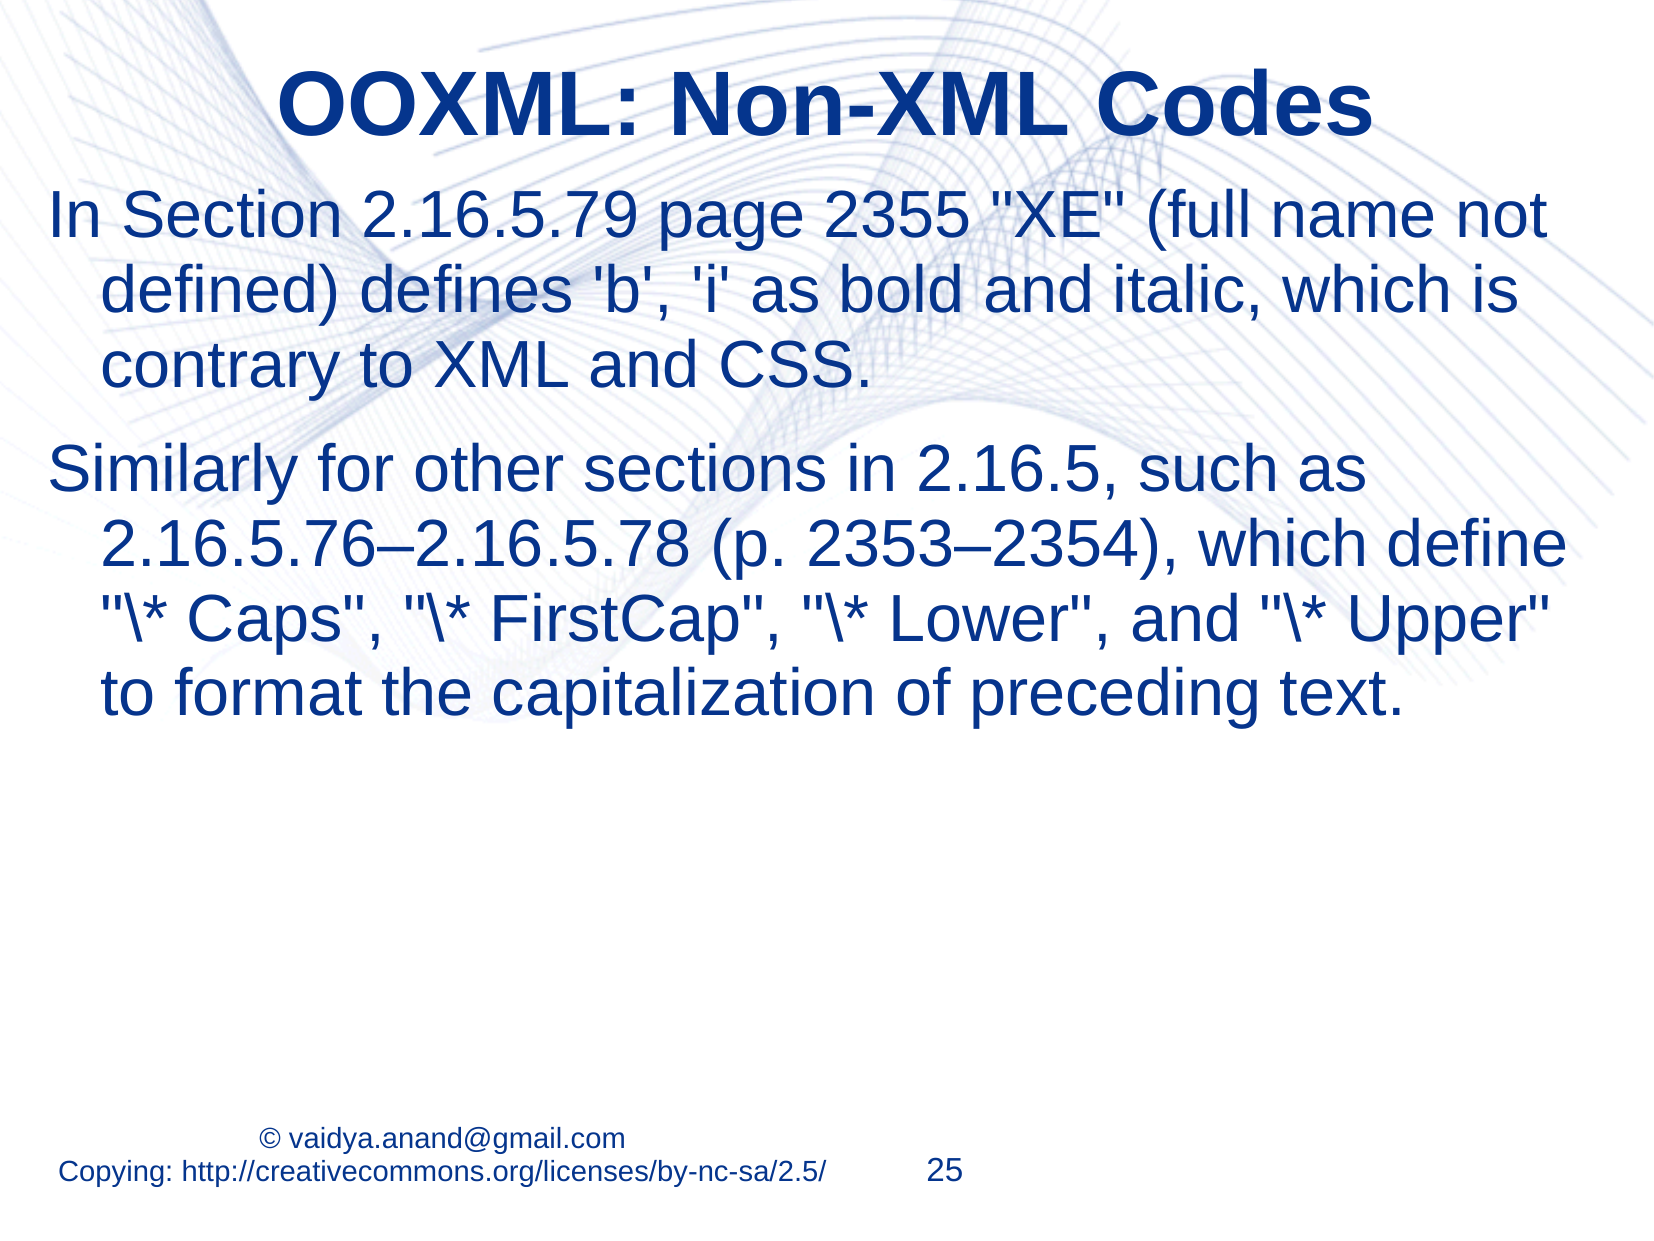

# OOXML: Non-XML Codes
In Section 2.16.5.79 page 2355 "XE" (full name not defined) defines 'b', 'i' as bold and italic, which is contrary to XML and CSS.
Similarly for other sections in 2.16.5, such as 2.16.5.76–2.16.5.78 (p. 2353–2354), which define "\* Caps", "\* FirstCap", "\* Lower", and "\* Upper" to format the capitalization of preceding text.
http://www.broffice.org
25